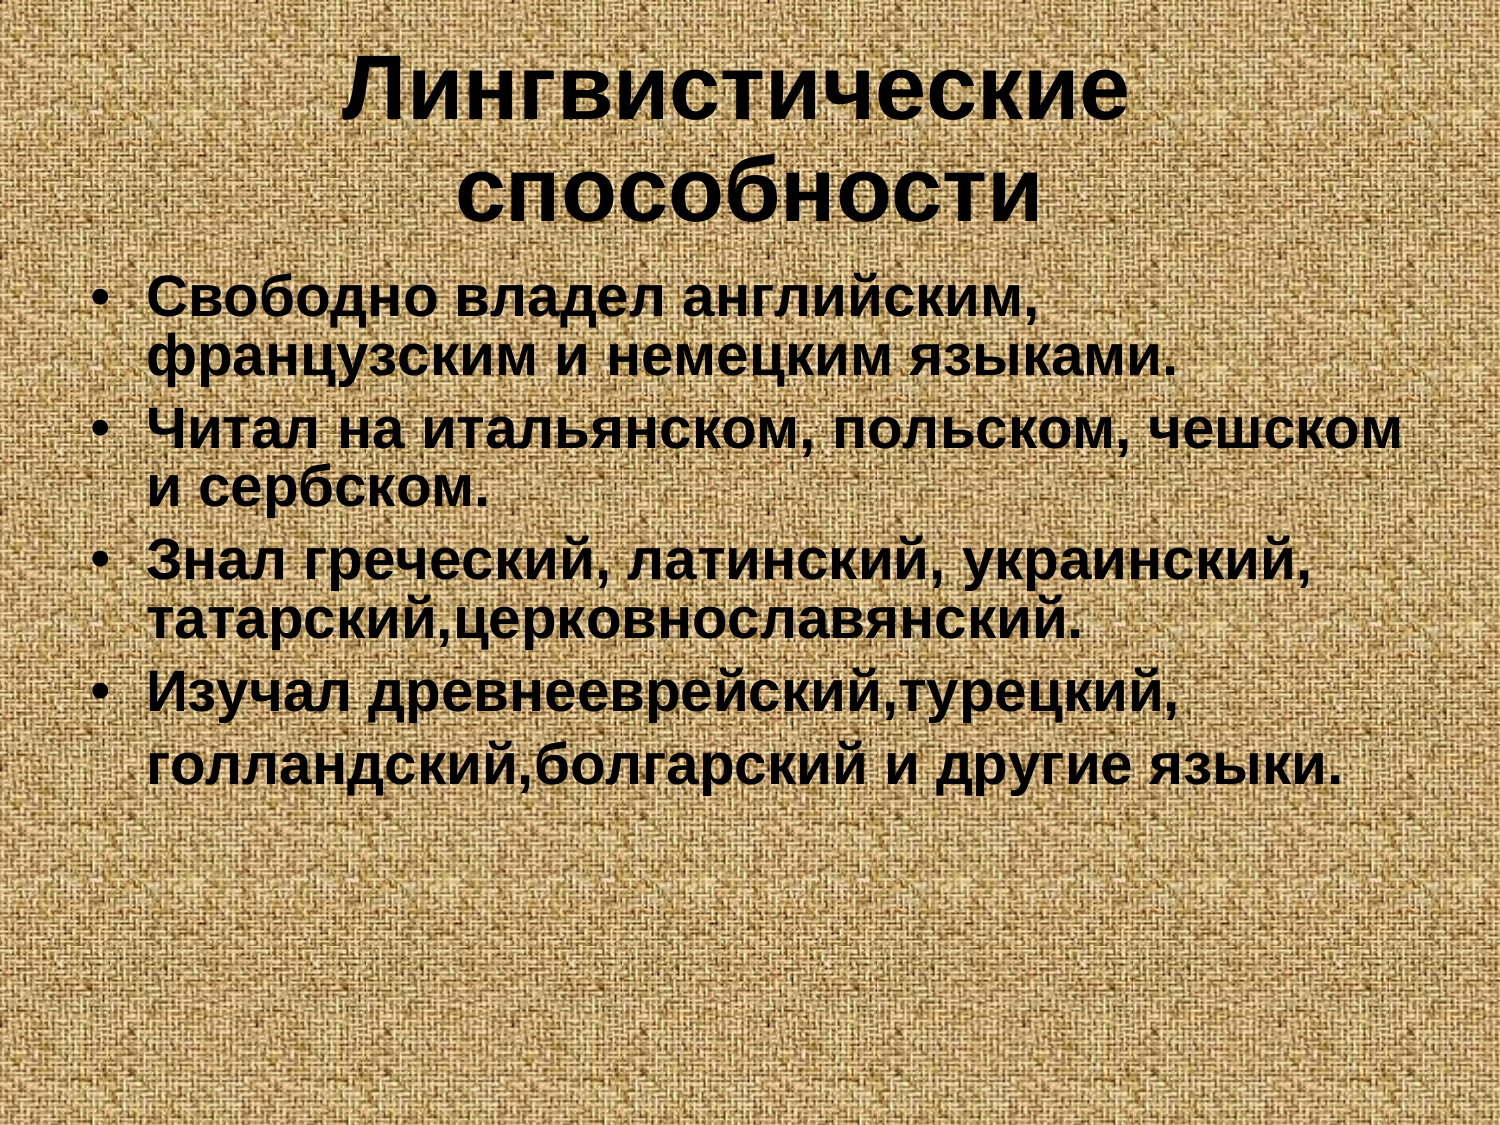

# Лингвистические способности
Свободно владел английским, французским и немецким языками.
Читал на итальянском, польском, чешском и сербском.
Знал греческий, латинский, украинский, татарский,церковнославянский.
Изучал древнееврейский,турецкий,
голландский,болгарский и другие языки.